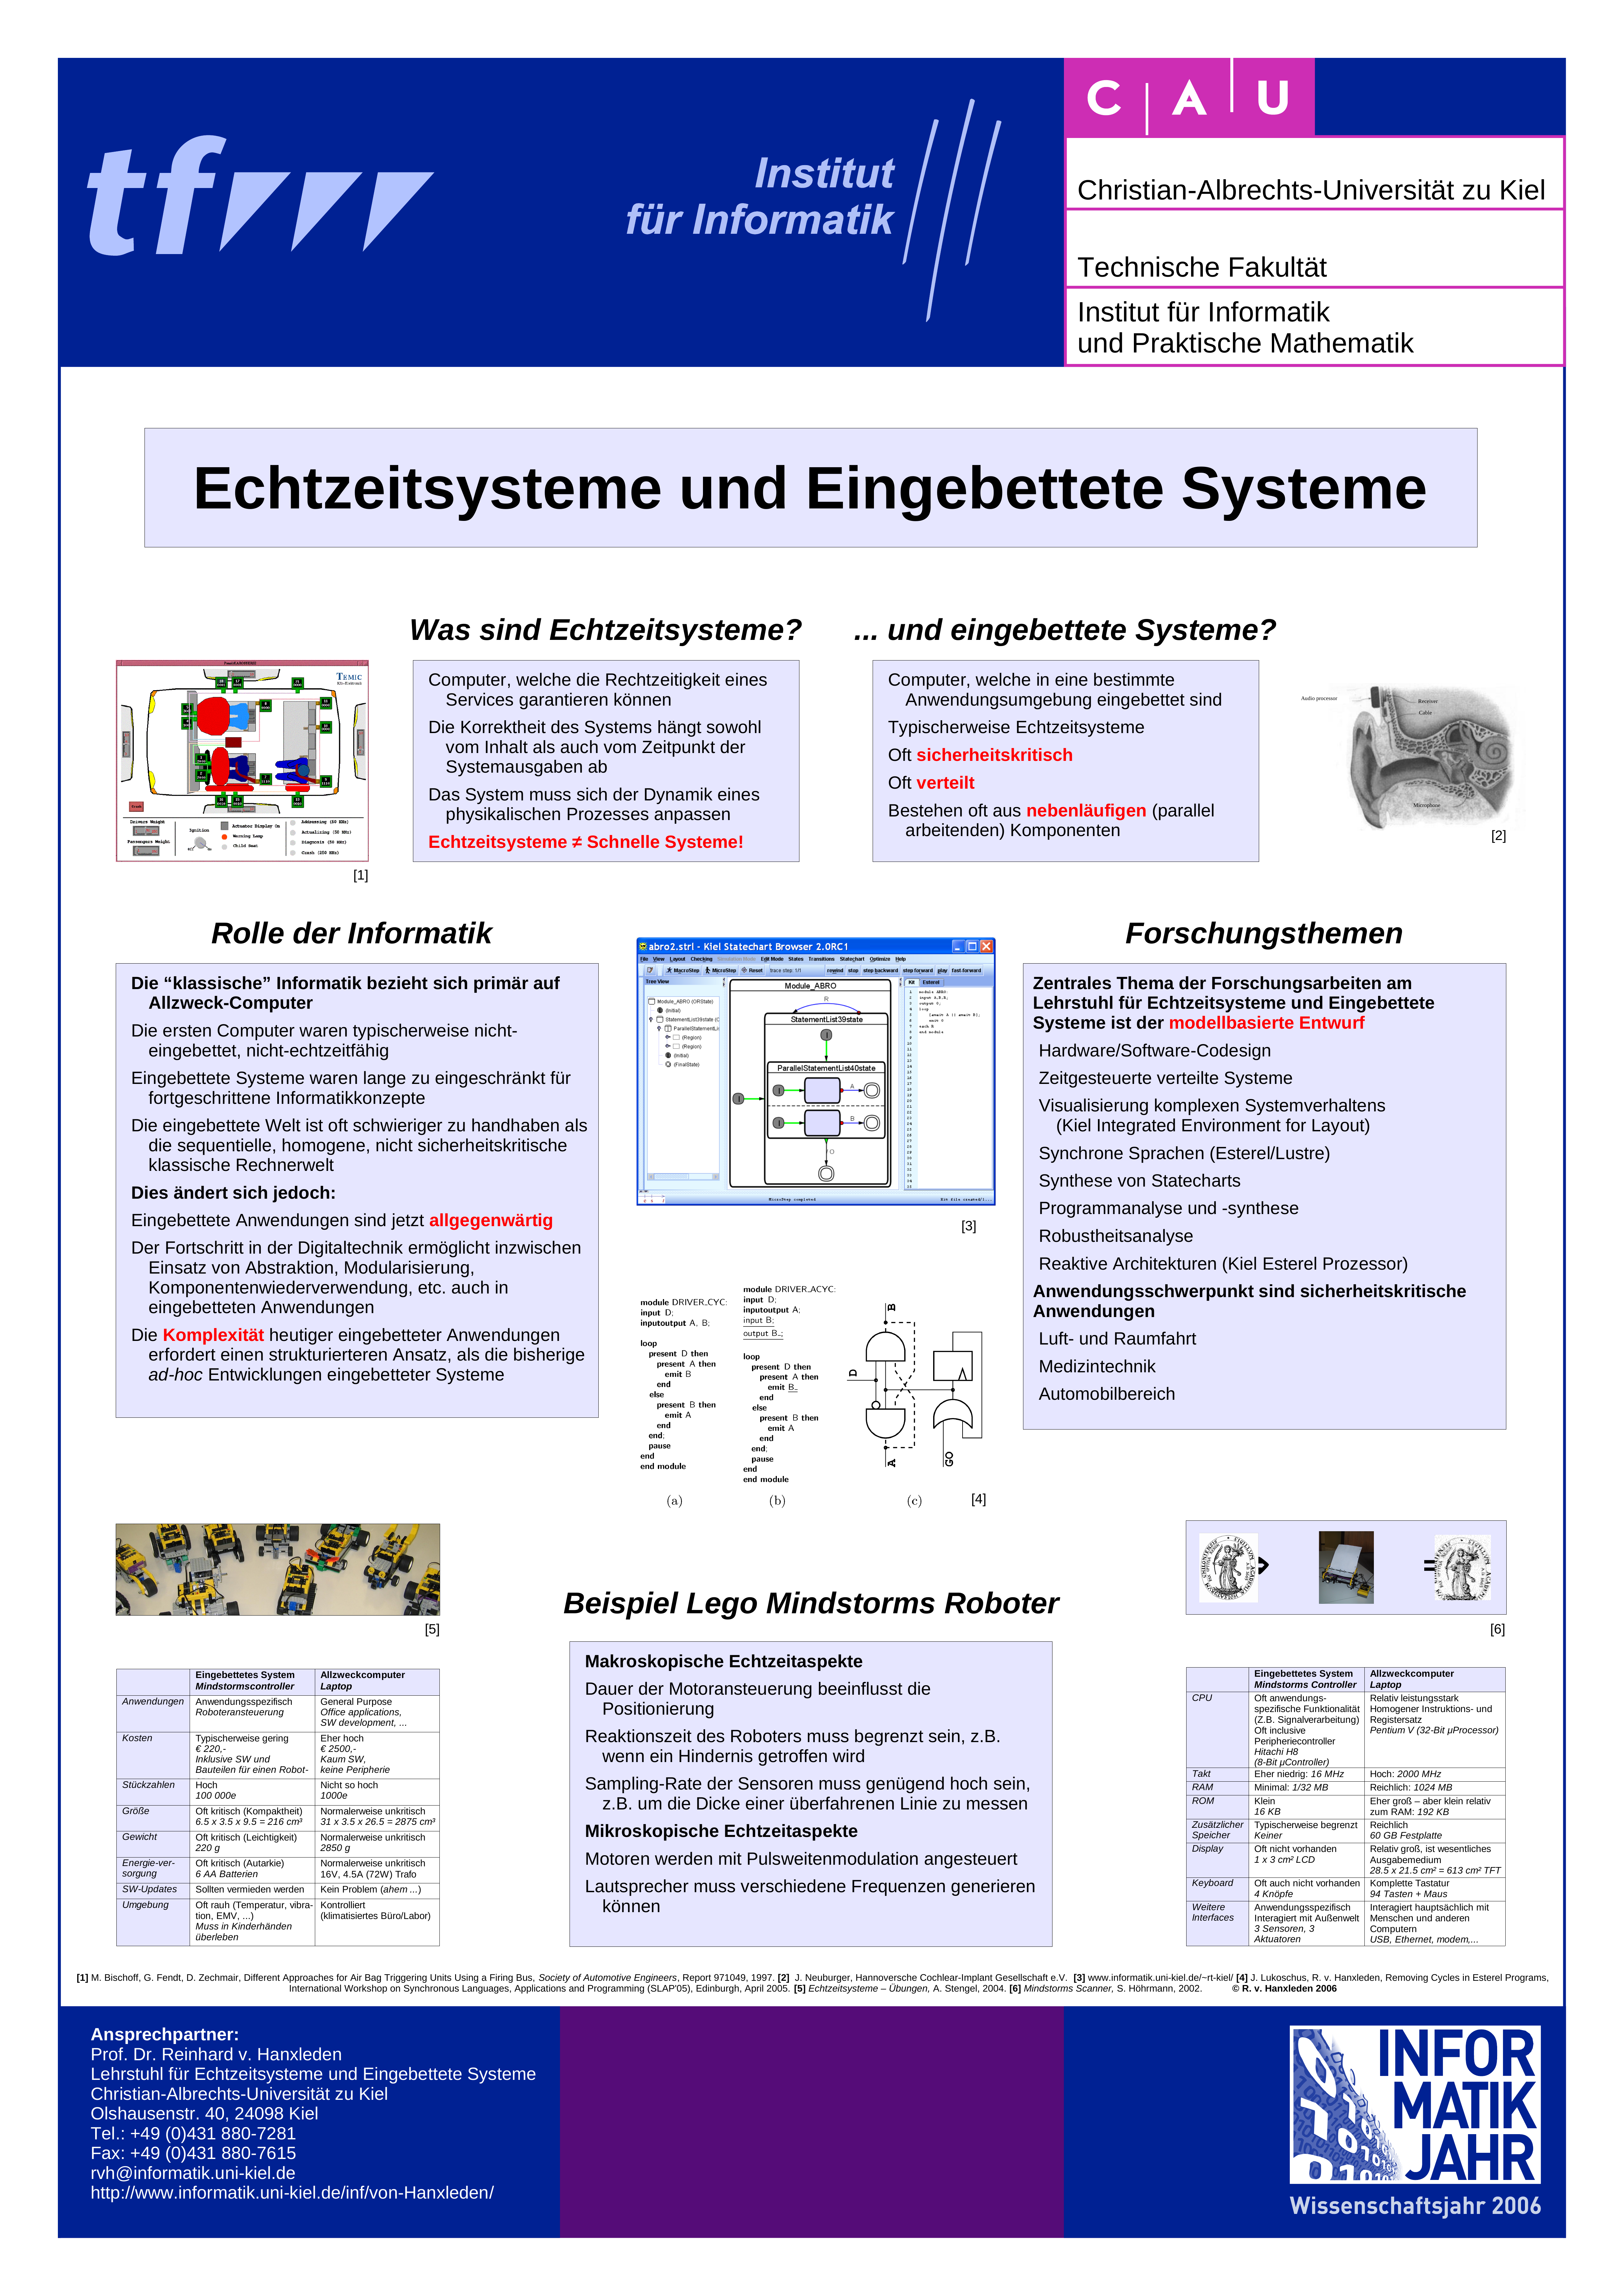

Christian-Albrechts-Universität zu Kiel
Technische Fakultät
Institut für Informatik
und Praktische Mathematik
Echtzeitsysteme und Eingebettete Systeme
# Was sind Echtzeitsysteme?
... und eingebettete Systeme?
[1]
Computer, welche die Rechtzeitigkeit eines Services garantieren können
Die Korrektheit des Systems hängt sowohl vom Inhalt als auch vom Zeitpunkt der Systemausgaben ab
Das System muss sich der Dynamik eines physikalischen Prozesses anpassen
Echtzeitsysteme ≠ Schnelle Systeme!
Computer, welche in eine bestimmte Anwendungsumgebung eingebettet sind
Typischerweise Echtzeitsysteme
Oft sicherheitskritisch
Oft verteilt
Bestehen oft aus nebenläufigen (parallel arbeitenden) Komponenten
Audio processor
Receiver
Cable
Microphone
[2]
Rolle der Informatik
Forschungsthemen
Die “klassische” Informatik bezieht sich primär auf Allzweck-Computer
Die ersten Computer waren typischerweise nicht-eingebettet, nicht-echtzeitfähig
Eingebettete Systeme waren lange zu eingeschränkt für fortgeschrittene Informatikkonzepte
Die eingebettete Welt ist oft schwieriger zu handhaben als die sequentielle, homogene, nicht sicherheitskritische klassische Rechnerwelt
Dies ändert sich jedoch:
Eingebettete Anwendungen sind jetzt allgegenwärtig
Der Fortschritt in der Digitaltechnik ermöglicht inzwischen Einsatz von Abstraktion, Modularisierung, Komponentenwiederverwendung, etc. auch in eingebetteten Anwendungen
Die Komplexität heutiger eingebetteter Anwendungen erfordert einen strukturierteren Ansatz, als die bisherige ad-hoc Entwicklungen eingebetteter Systeme
Zentrales Thema der Forschungsarbeiten am Lehrstuhl für Echtzeitsysteme und Eingebettete Systeme ist der modellbasierte Entwurf
Hardware/Software-Codesign
Zeitgesteuerte verteilte Systeme
Visualisierung komplexen Systemverhaltens
(Kiel Integrated Environment for Layout)
Synchrone Sprachen (Esterel/Lustre)
Synthese von Statecharts
Programmanalyse und -synthese
Robustheitsanalyse
Reaktive Architekturen (Kiel Esterel Prozessor)
Anwendungsschwerpunkt sind sicherheitskritische Anwendungen
Luft- und Raumfahrt
Medizintechnik
Automobilbereich
[3]
[4]
 
Beispiel Lego Mindstorms Roboter
[5]
[6]
Makroskopische Echtzeitaspekte
Dauer der Motoransteuerung beeinflusst die Positionierung
Reaktionszeit des Roboters muss begrenzt sein, z.B. wenn ein Hindernis getroffen wird
Sampling-Rate der Sensoren muss genügend hoch sein, z.B. um die Dicke einer überfahrenen Linie zu messen
Mikroskopische Echtzeitaspekte
Motoren werden mit Pulsweitenmodulation angesteuert
Lautsprecher muss verschiedene Frequenzen generieren können
[1] M. Bischoff, G. Fendt, D. Zechmair, Different Approaches for Air Bag Triggering Units Using a Firing Bus, Society of Automotive Engineers, Report 971049, 1997. [2] J. Neuburger, Hannoversche Cochlear-Implant Gesellschaft e.V. [3] www.informatik.uni-kiel.de/~rt-kiel/ [4] J. Lukoschus, R. v. Hanxleden, Removing Cycles in Esterel Programs, International Workshop on Synchronous Languages, Applications and Programming (SLAP'05), Edinburgh, April 2005. [5] Echtzeitsysteme – Übungen, A. Stengel, 2004. [6] Mindstorms Scanner, S. Höhrmann, 2002. © R. v. Hanxleden 2006
Ansprechpartner:
Prof. Dr. Reinhard v. Hanxleden
Lehrstuhl für Echtzeitsysteme und Eingebettete Systeme
Christian-Albrechts-Universität zu Kiel
Olshausenstr. 40, 24098 Kiel
Tel.: +49 (0)431 880-7281
Fax: +49 (0)431 880-7615
rvh@informatik.uni-kiel.de
http://www.informatik.uni-kiel.de/inf/von-Hanxleden/